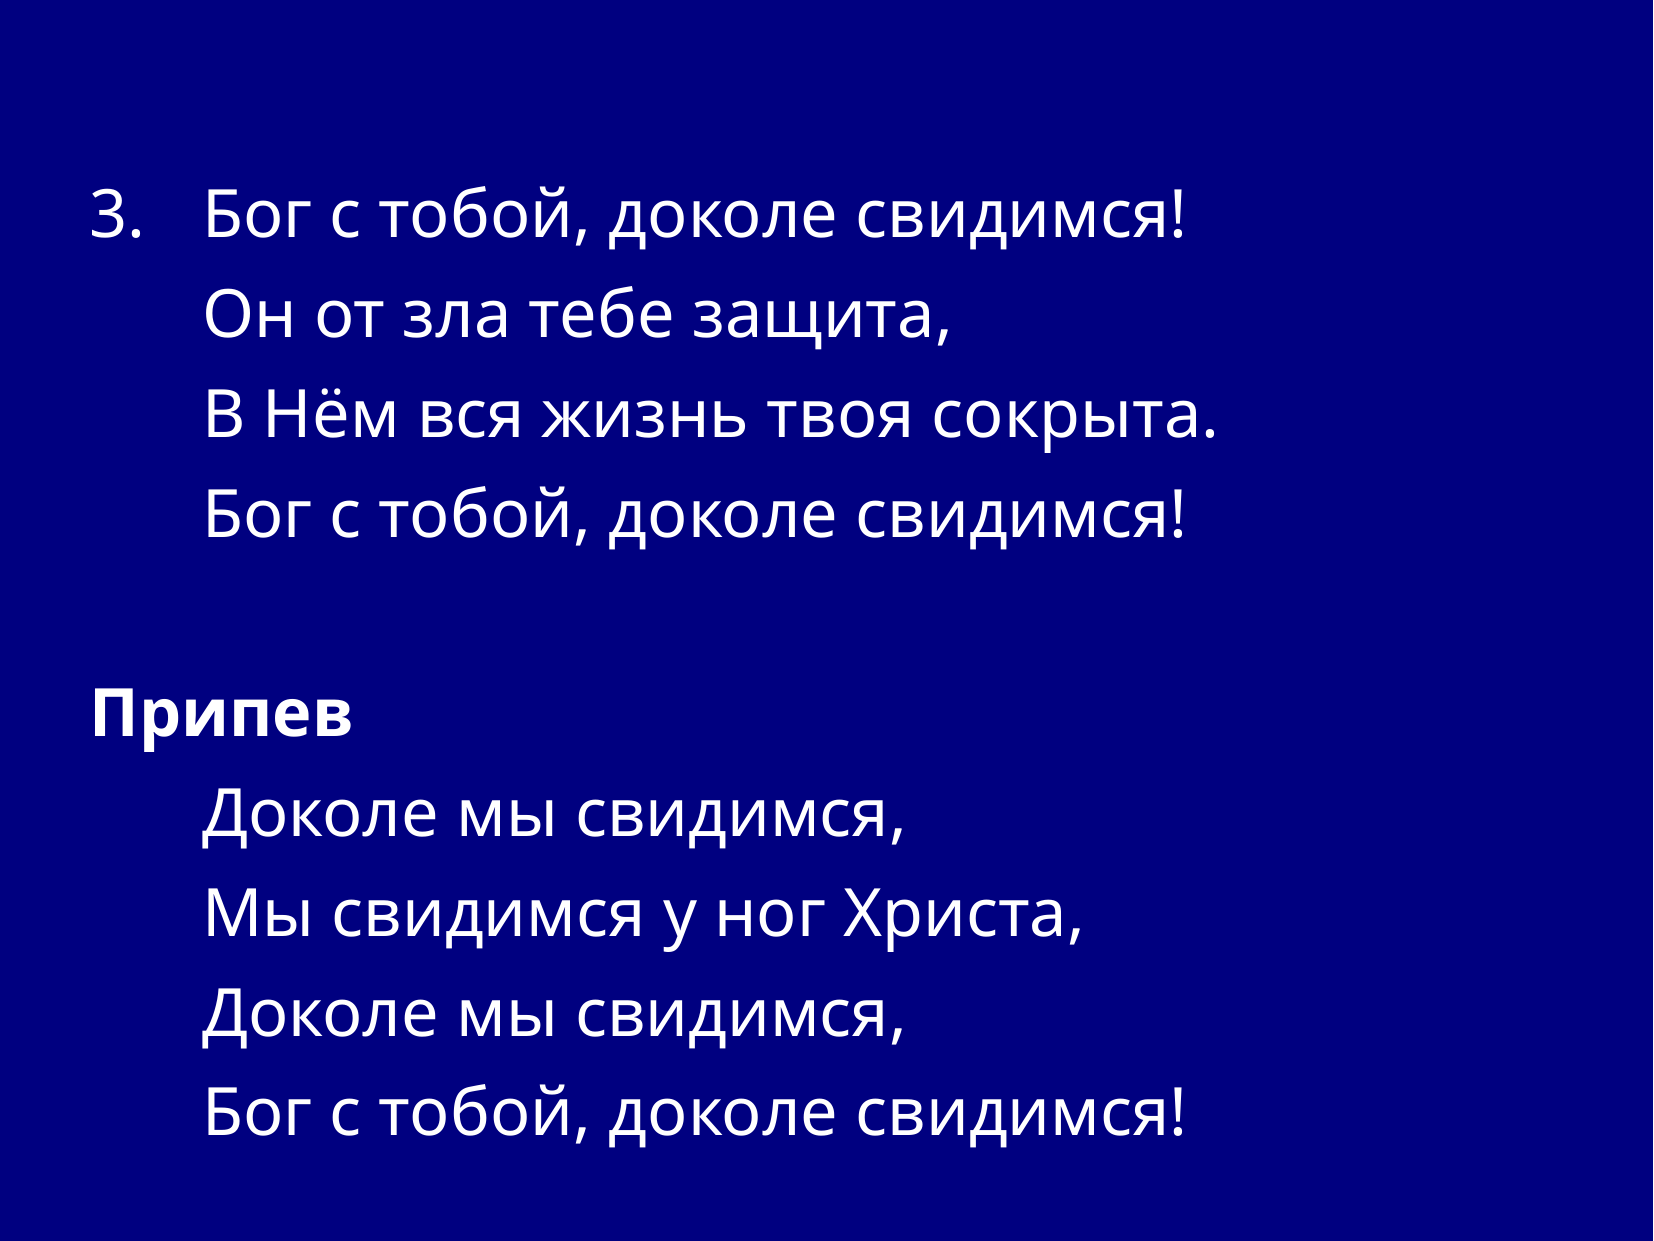

3.	Бог с тобой, доколе свидимся!
	Он от зла тебе защита,
	В Нём вся жизнь твоя сокрыта.
	Бог с тобой, доколе свидимся!
Припев
	Доколе мы свидимся,
	Мы свидимся у ног Христа,
	Доколе мы свидимся,
	Бог с тобой, доколе свидимся!